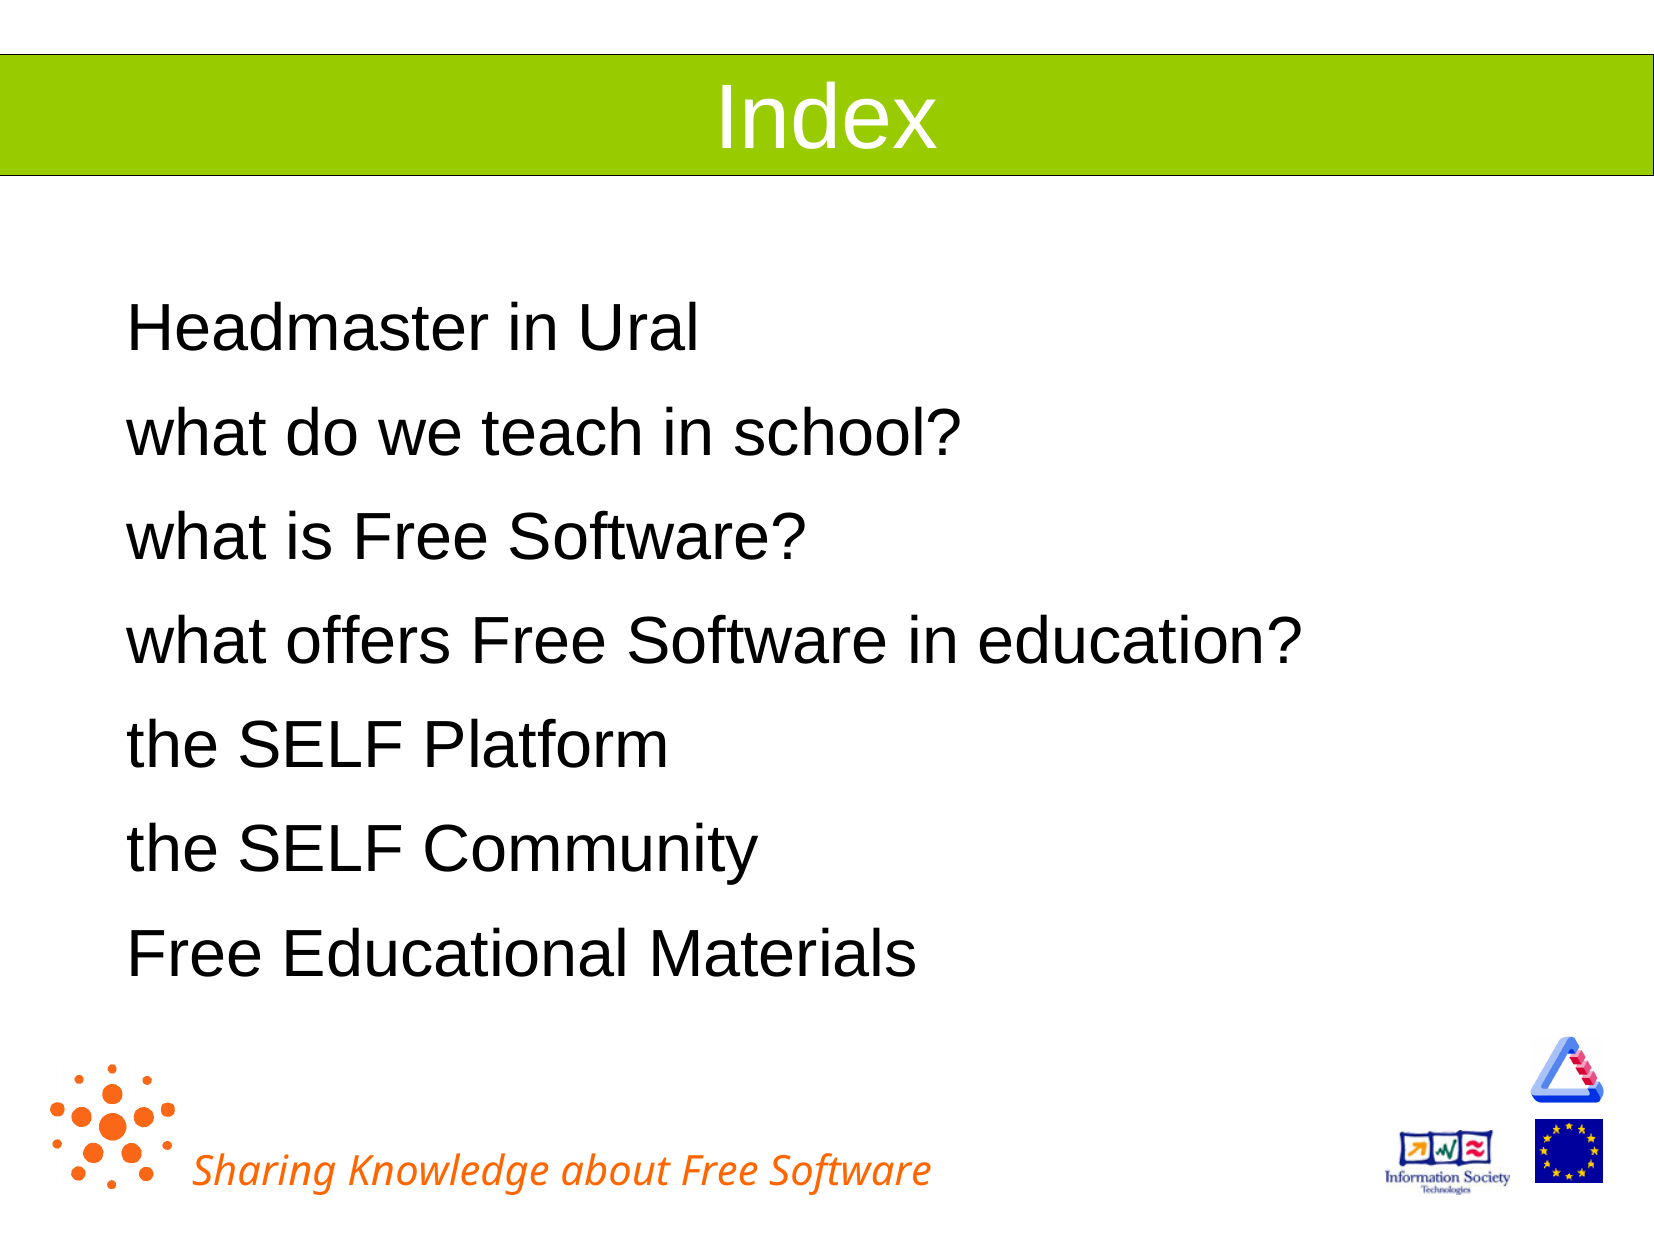

# Index
Headmaster in Ural
what do we teach in school?
what is Free Software?
what offers Free Software in education?
the SELF Platform
the SELF Community
Free Educational Materials